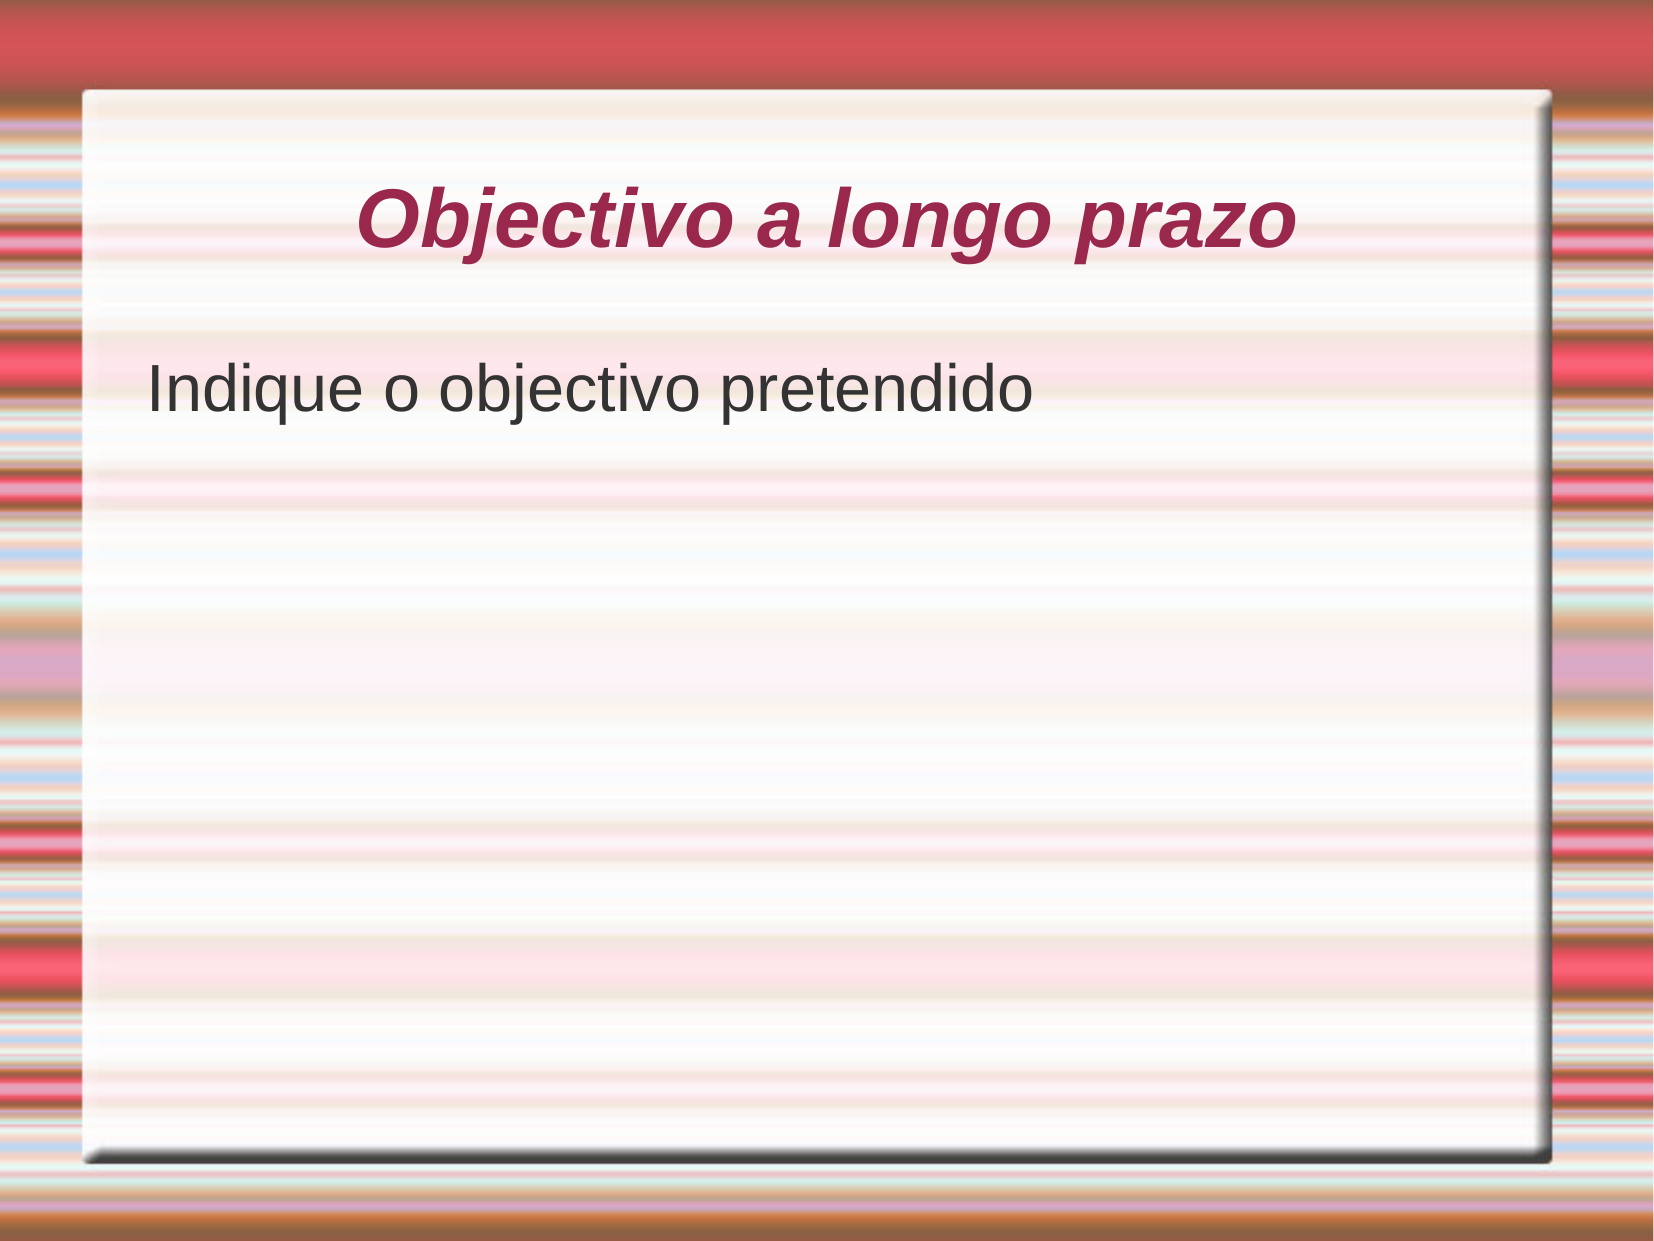

# Objectivo a longo prazo
Indique o objectivo pretendido